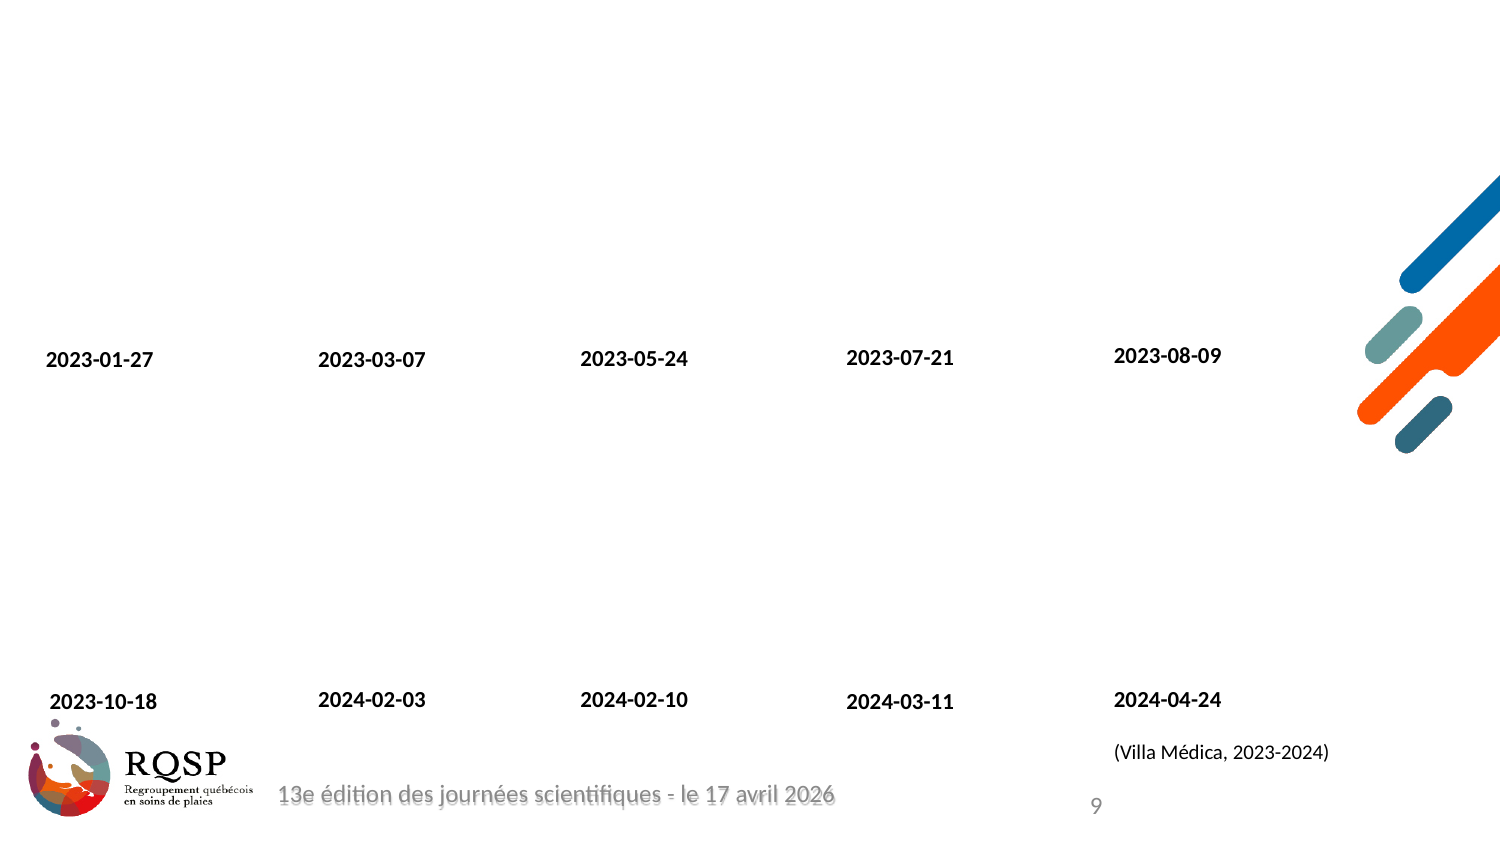

2023-08-09
2023-07-21
2023-05-24
2023-01-27
2023-03-07
2024-02-03
2024-02-10
2024-04-24
2023-10-18
2024-03-11
(Villa Médica, 2023-2024)